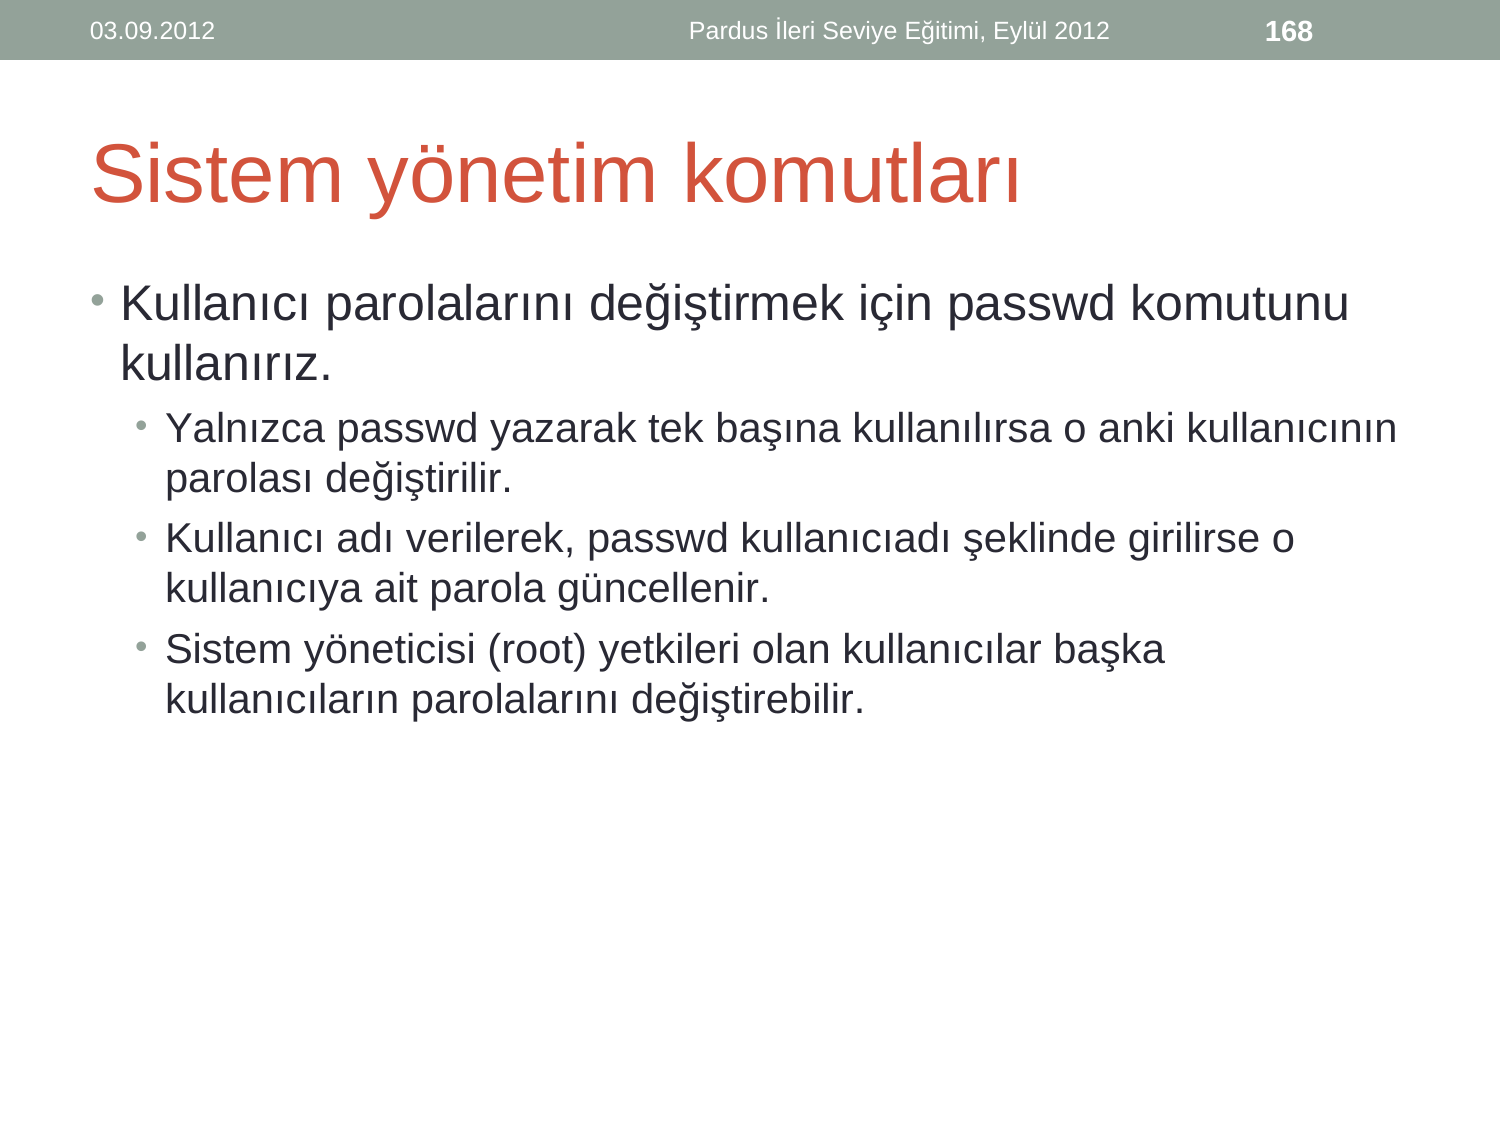

03.09.2012
Pardus İleri Seviye Eğitimi, Eylül 2012
# Sistem yönetim komutları
Kullanıcı parolalarını değiştirmek için passwd komutunu kullanırız.
Yalnızca passwd yazarak tek başına kullanılırsa o anki kullanıcının parolası değiştirilir.
Kullanıcı adı verilerek, passwd kullanıcıadı şeklinde girilirse o kullanıcıya ait parola güncellenir.
Sistem yöneticisi (root) yetkileri olan kullanıcılar başka kullanıcıların parolalarını değiştirebilir.